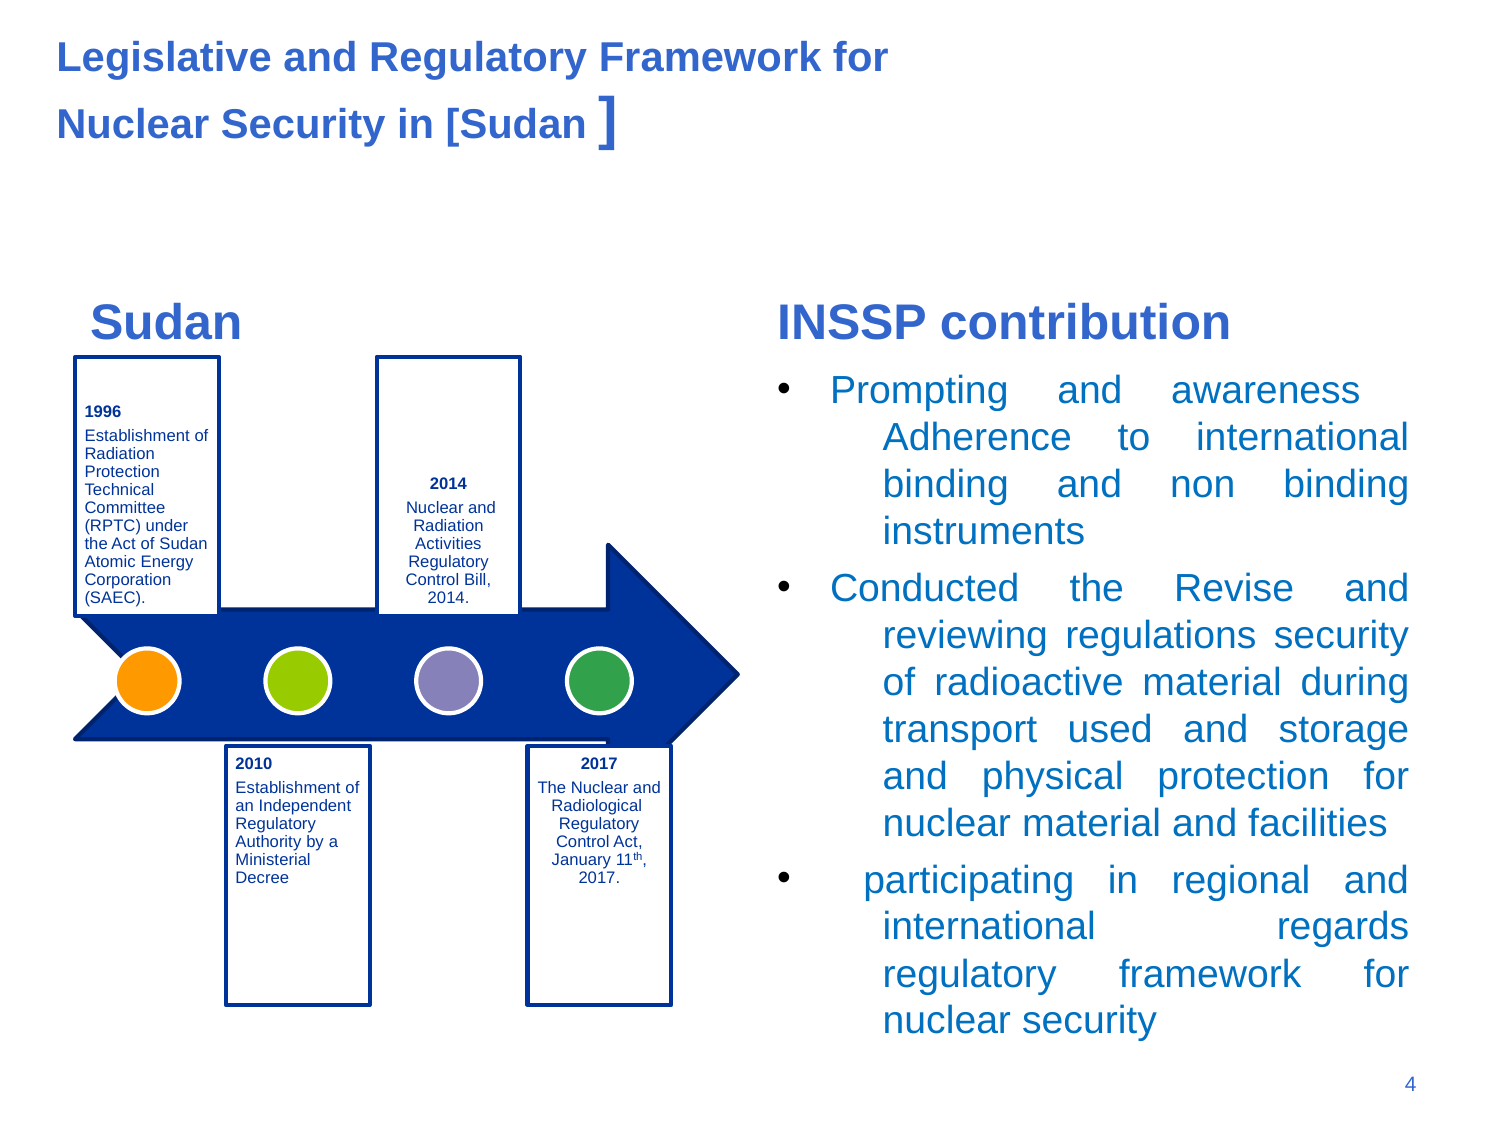

# Legislative and Regulatory Framework for Nuclear Security in [Sudan ]
Sudan
INSSP contribution
1996
Establishment of Radiation Protection Technical Committee (RPTC) under the Act of Sudan Atomic Energy Corporation (SAEC).
2014
 Nuclear and Radiation Activities Regulatory Control Bill, 2014.
2010
Establishment of an Independent Regulatory Authority by a Ministerial Decree
2017
The Nuclear and Radiological Regulatory Control Act, January 11th, 2017.
Prompting and awareness Adherence to international binding and non binding instruments
Conducted the Revise and reviewing regulations security of radioactive material during transport used and storage and physical protection for nuclear material and facilities
 participating in regional and international regards regulatory framework for nuclear security